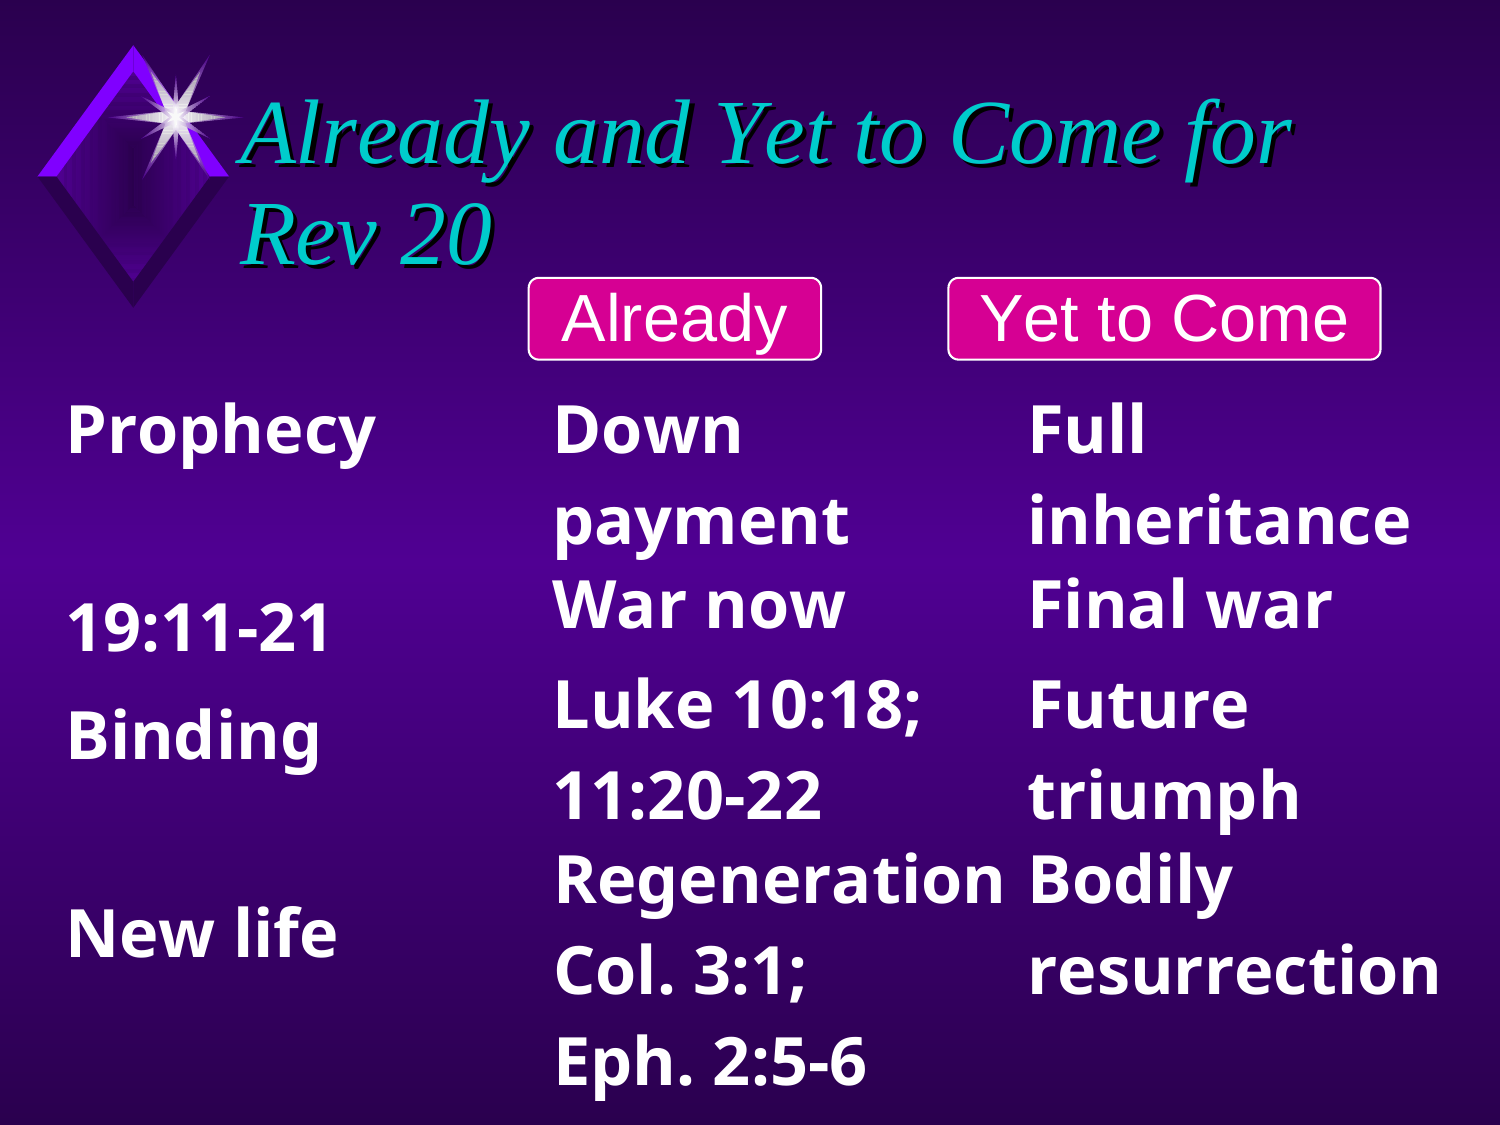

# Already and Yet to Come for Rev 20
Already
Yet to Come
Prophecy
19:11-21
Binding
New life
Down payment
Full inheritance
War now
Final war
Luke 10:18; 11:20-22
Future triumph
Regeneration Col. 3:1;
Eph. 2:5-6
Bodily resurrection